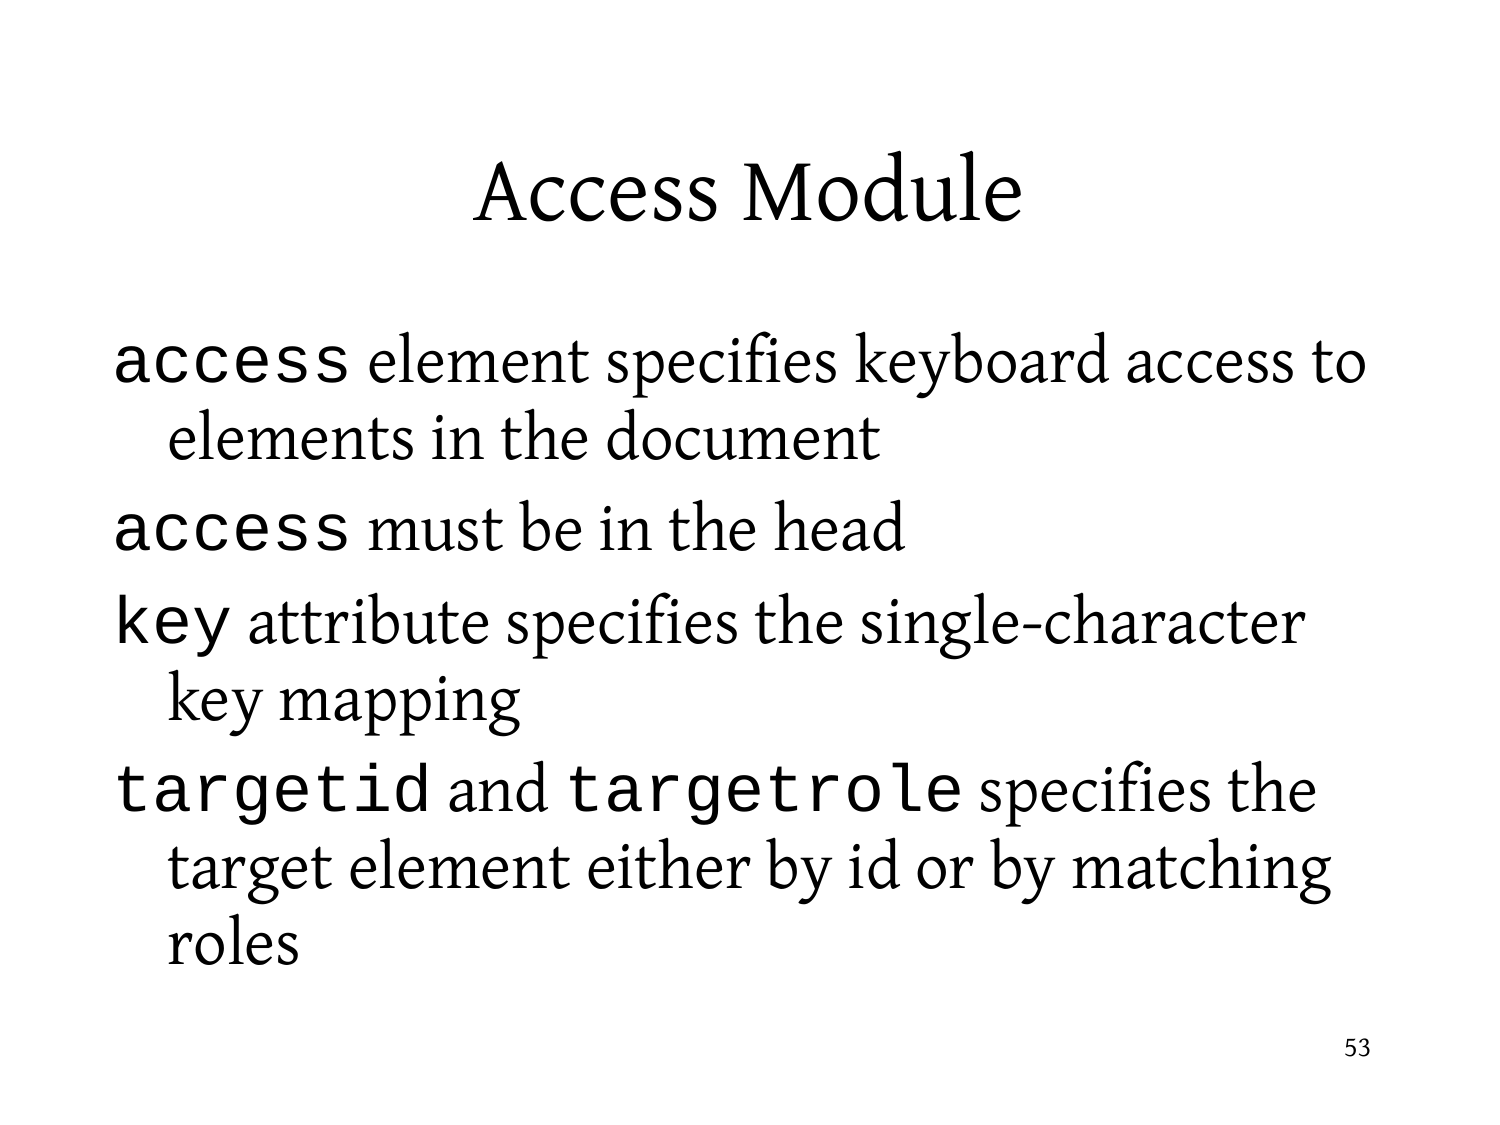

# Access Module
access element specifies keyboard access to elements in the document
access must be in the head
key attribute specifies the single-character key mapping
targetid and targetrole specifies the target element either by id or by matching roles